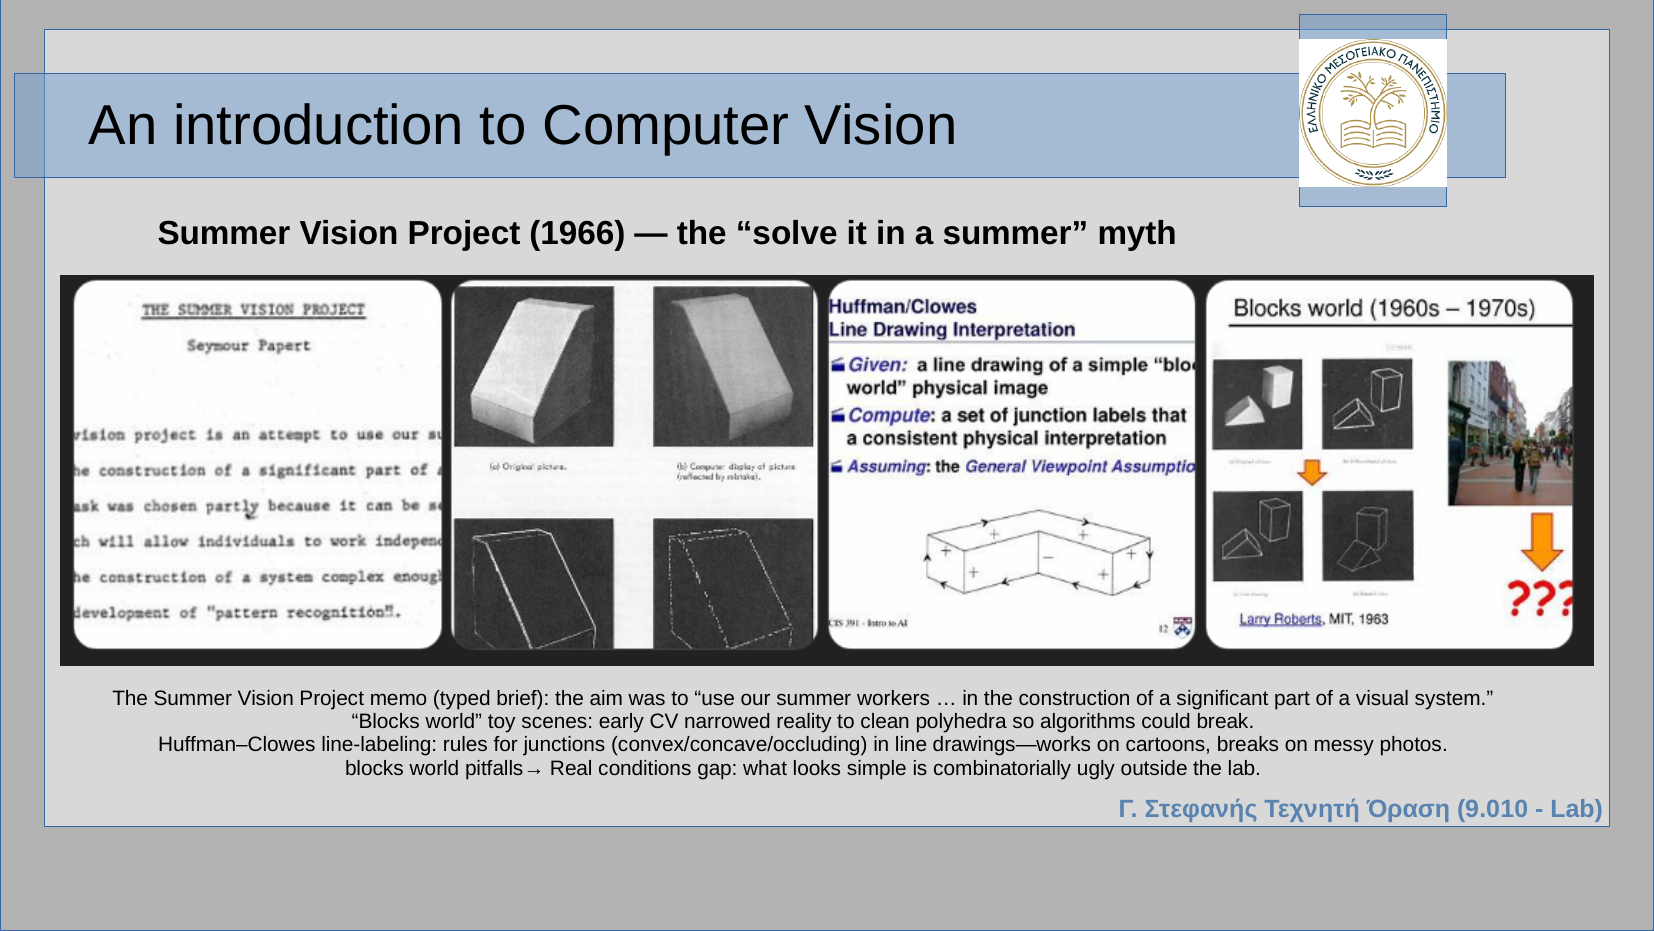

# An introduction to Computer Vision
Summer Vision Project (1966) — the “solve it in a summer” myth
The Summer Vision Project memo (typed brief): the aim was to “use our summer workers … in the construction of a significant part of a visual system.”
“Blocks world” toy scenes: early CV narrowed reality to clean polyhedra so algorithms could break.
Huffman–Clowes line-labeling: rules for junctions (convex/concave/occluding) in line drawings—works on cartoons, breaks on messy photos.
blocks world pitfalls→ Real conditions gap: what looks simple is combinatorially ugly outside the lab.
Γ. Στεφανής Τεχνητή Όραση (9.010 - Lab)